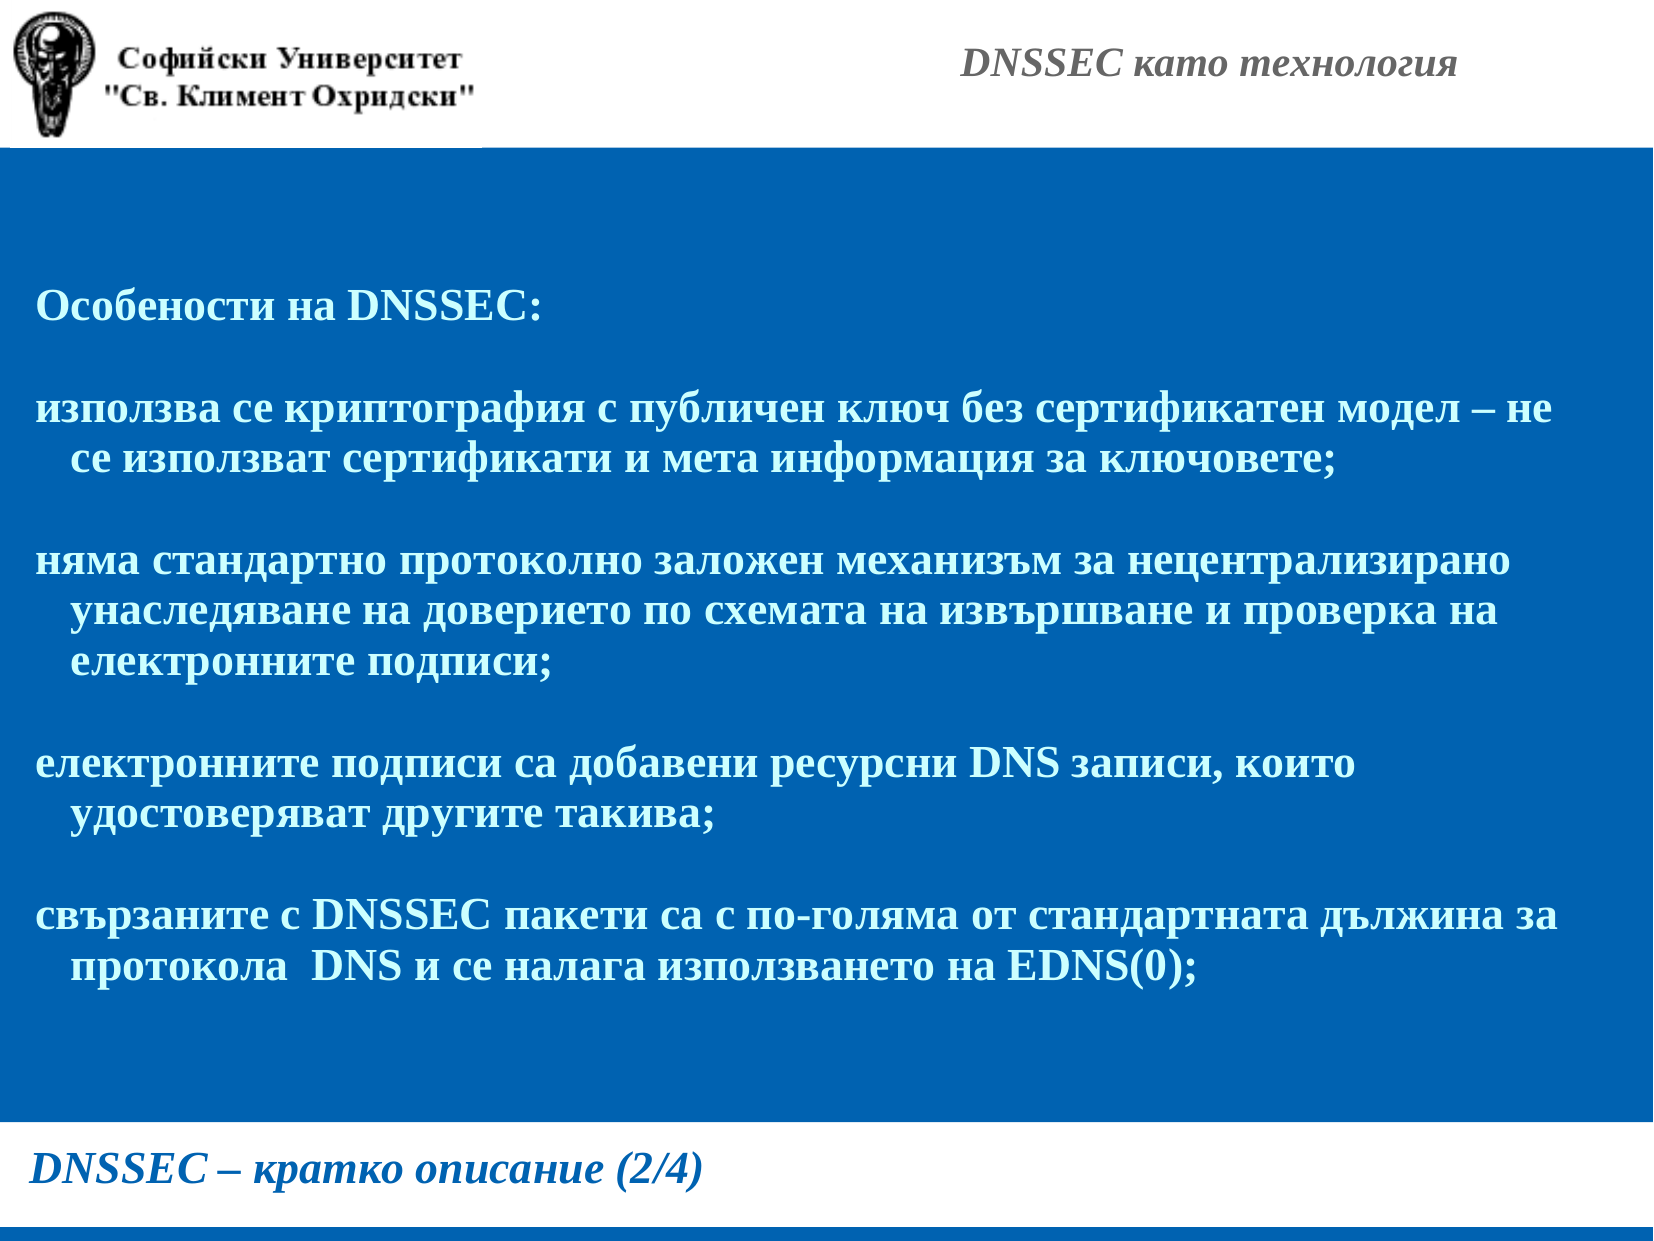

# DNSSEC като технология
Особености на DNSSEC:
използва се криптография с публичен ключ без сертификатен модел – не се използват сертификати и мета информация за ключовете;
няма стандартно протоколно заложен механизъм за нецентрализирано унаследяване на доверието по схемата на извършване и проверка на електронните подписи;
електронните подписи са добавени ресурсни DNS записи, които удостоверяват другите такива;
свързаните с DNSSEC пакети са с по-голяма от стандартната дължина за протокола DNS и се налага използването на EDNS(0);
DNSSEC – кратко описание (2/4)